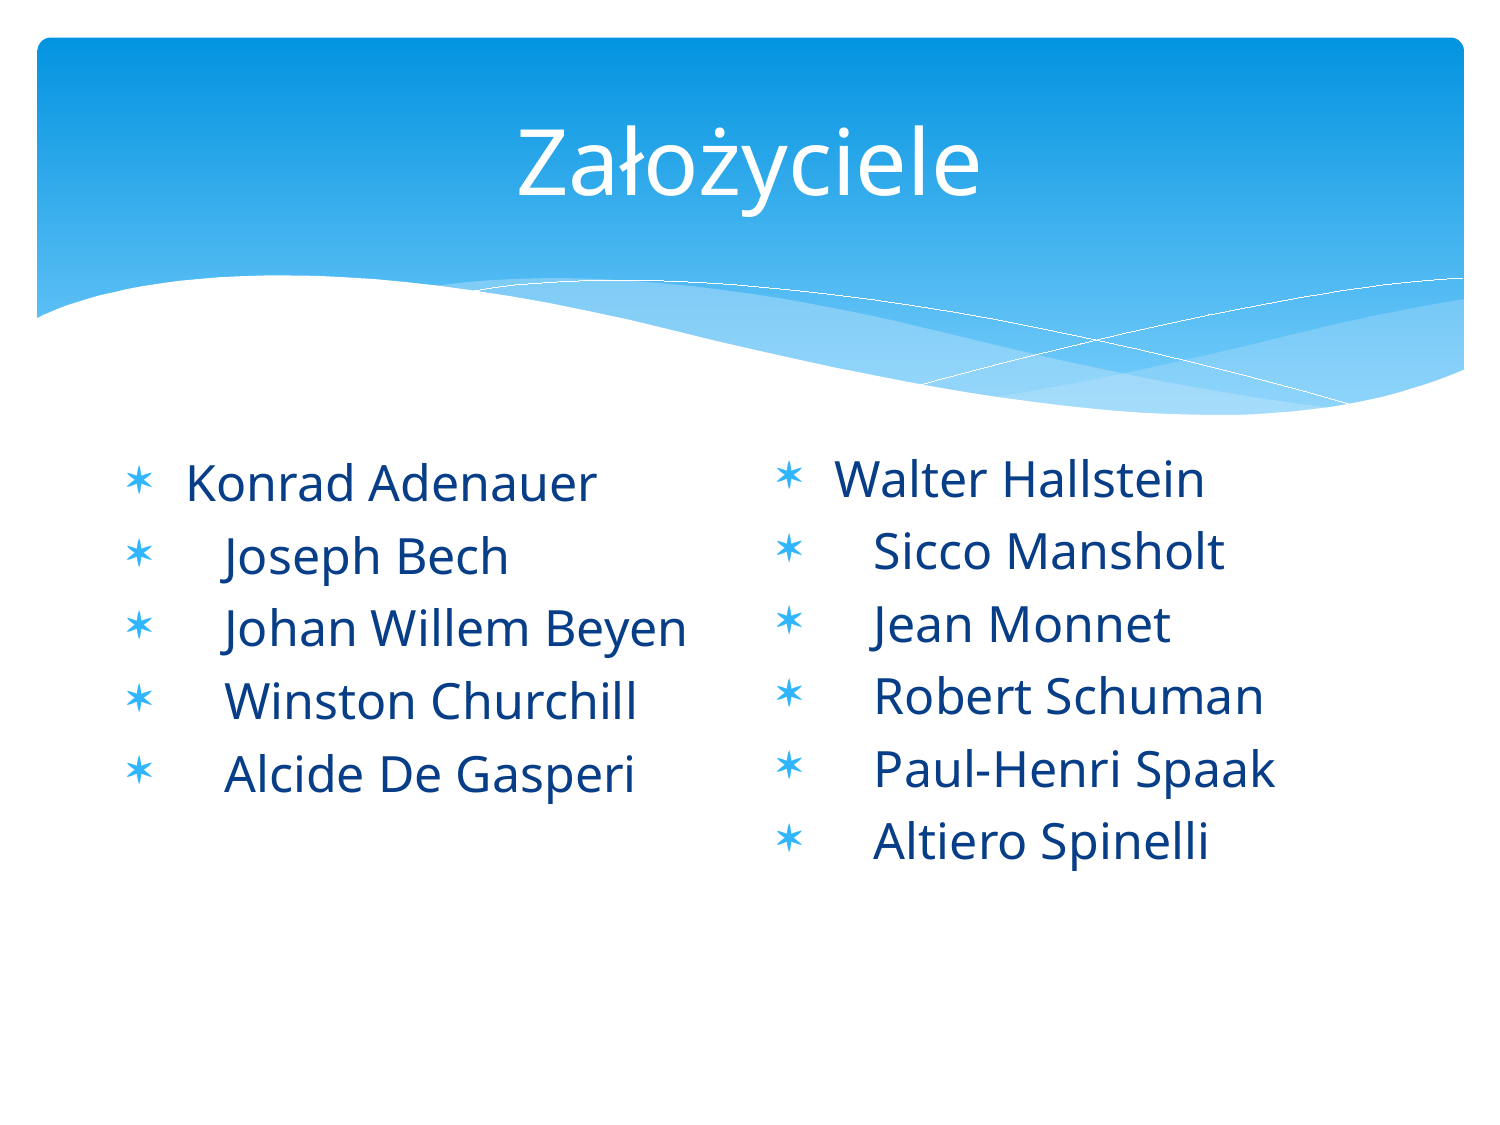

# Założyciele
 Walter Hallstein
 Sicco Mansholt
 Jean Monnet
 Robert Schuman
 Paul-Henri Spaak
 Altiero Spinelli
 Konrad Adenauer
 Joseph Bech
 Johan Willem Beyen
 Winston Churchill
 Alcide De Gasperi